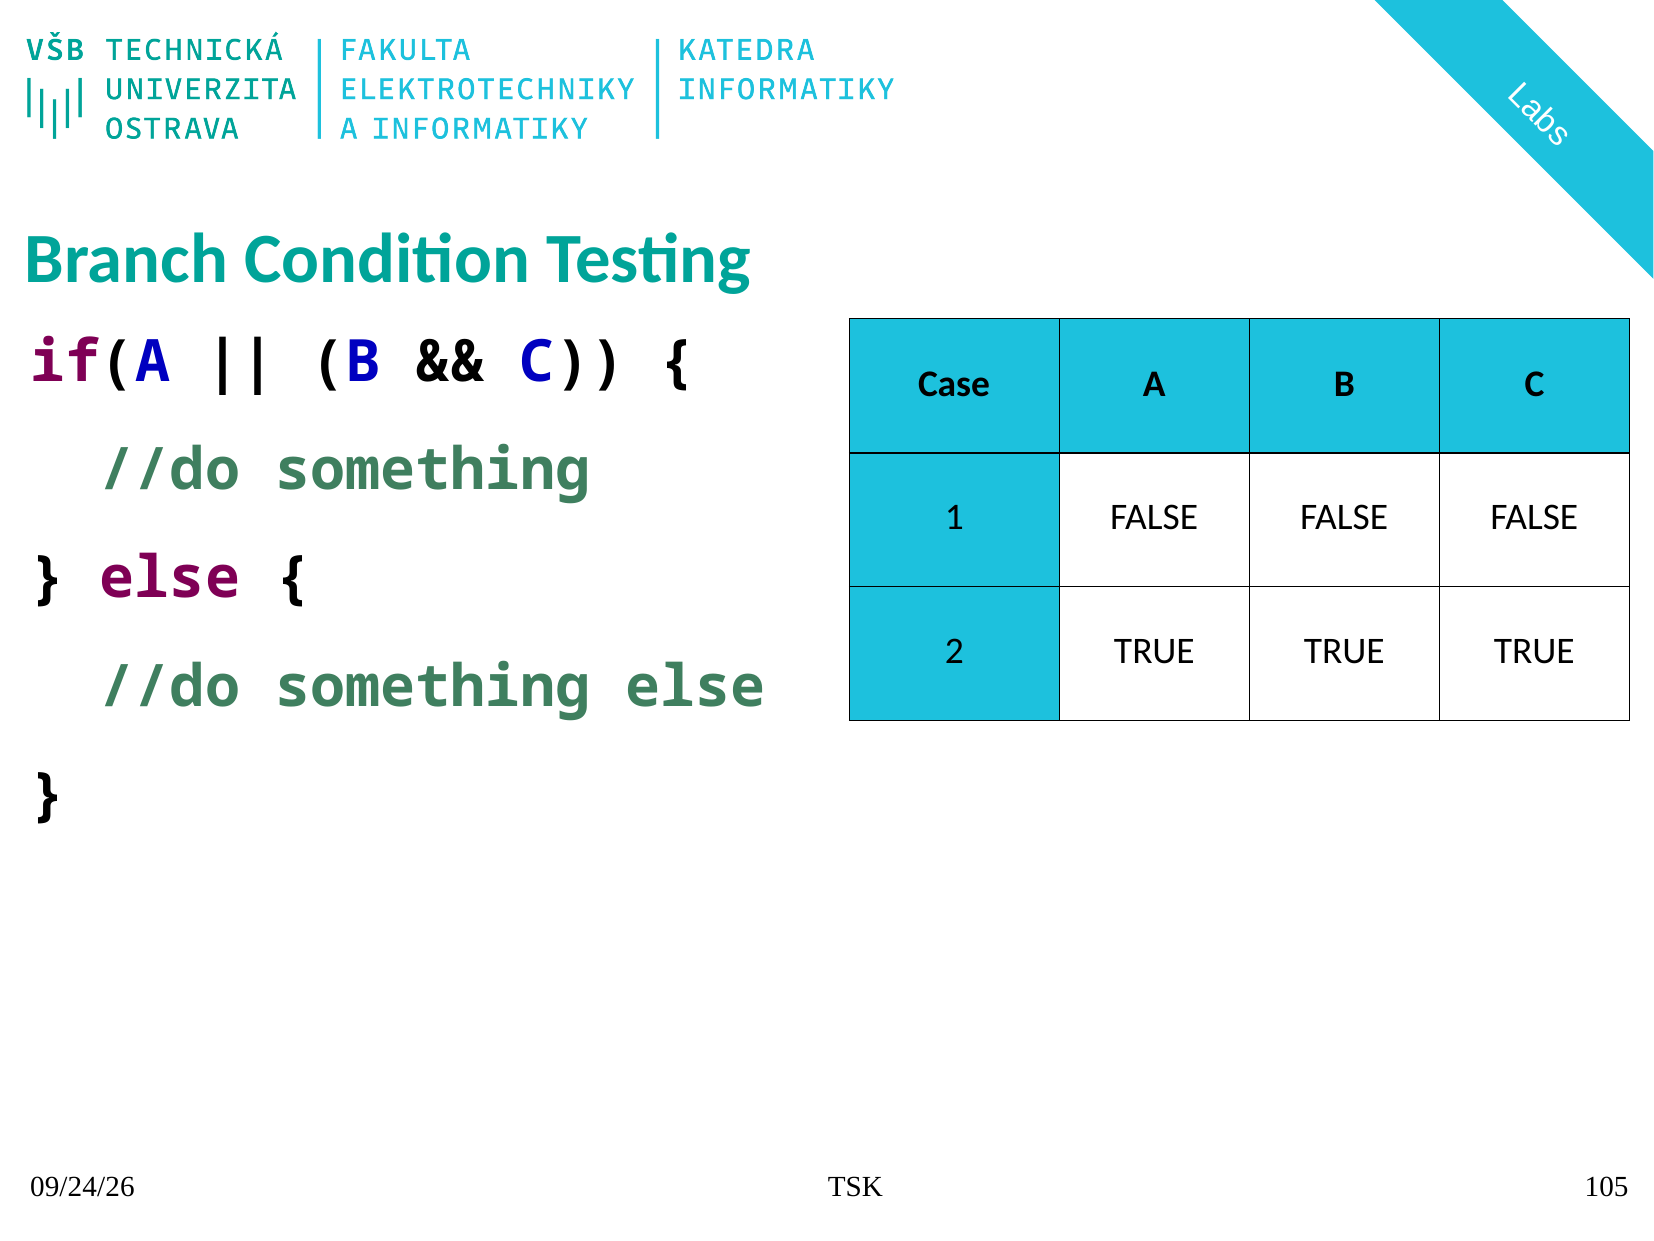

Labs
# Branch Condition Testing
if(A || (B && C)) {
 //do something
} else {
 //do something else
}
| Case | A | B | C |
| --- | --- | --- | --- |
| 1 | FALSE | FALSE | FALSE |
| 2 | TRUE | TRUE | TRUE |
TSK
105